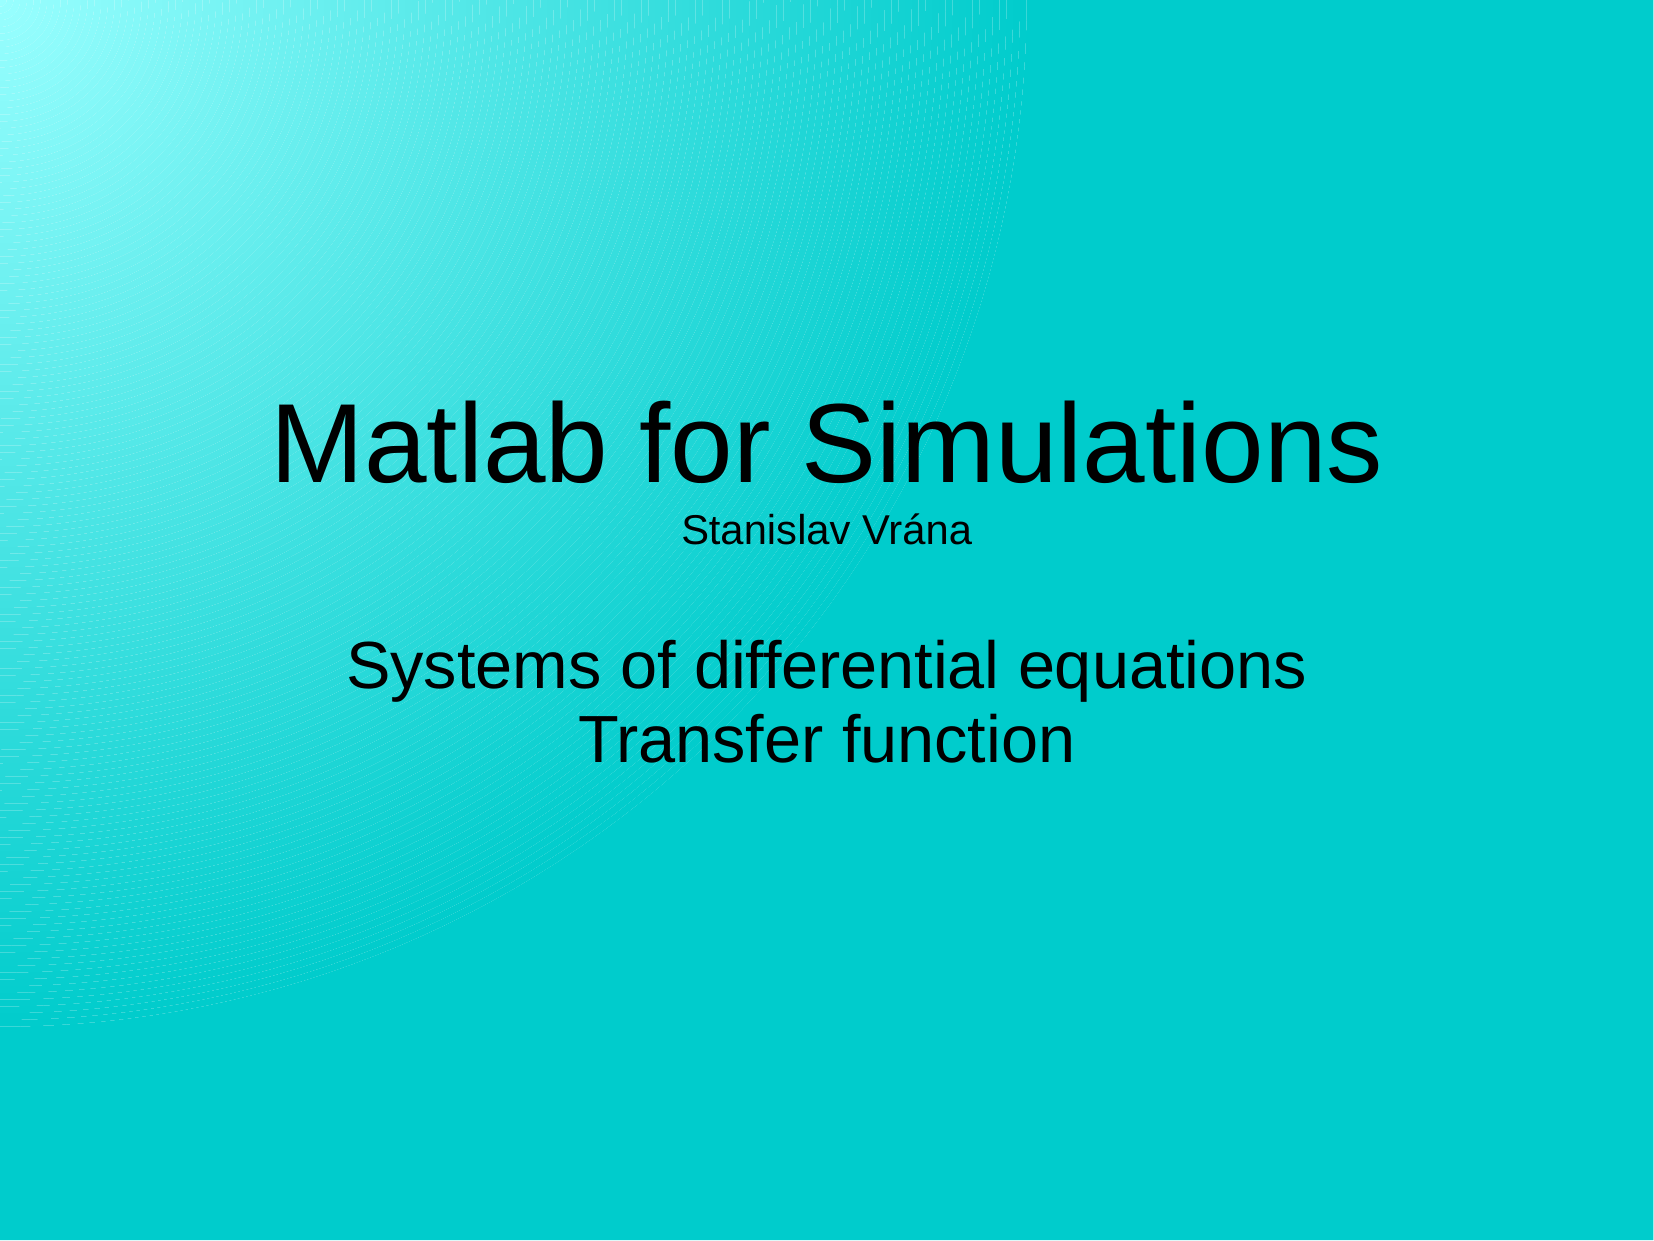

# Matlab for Simulations
Stanislav Vrána
Systems of differential equations
Transfer function